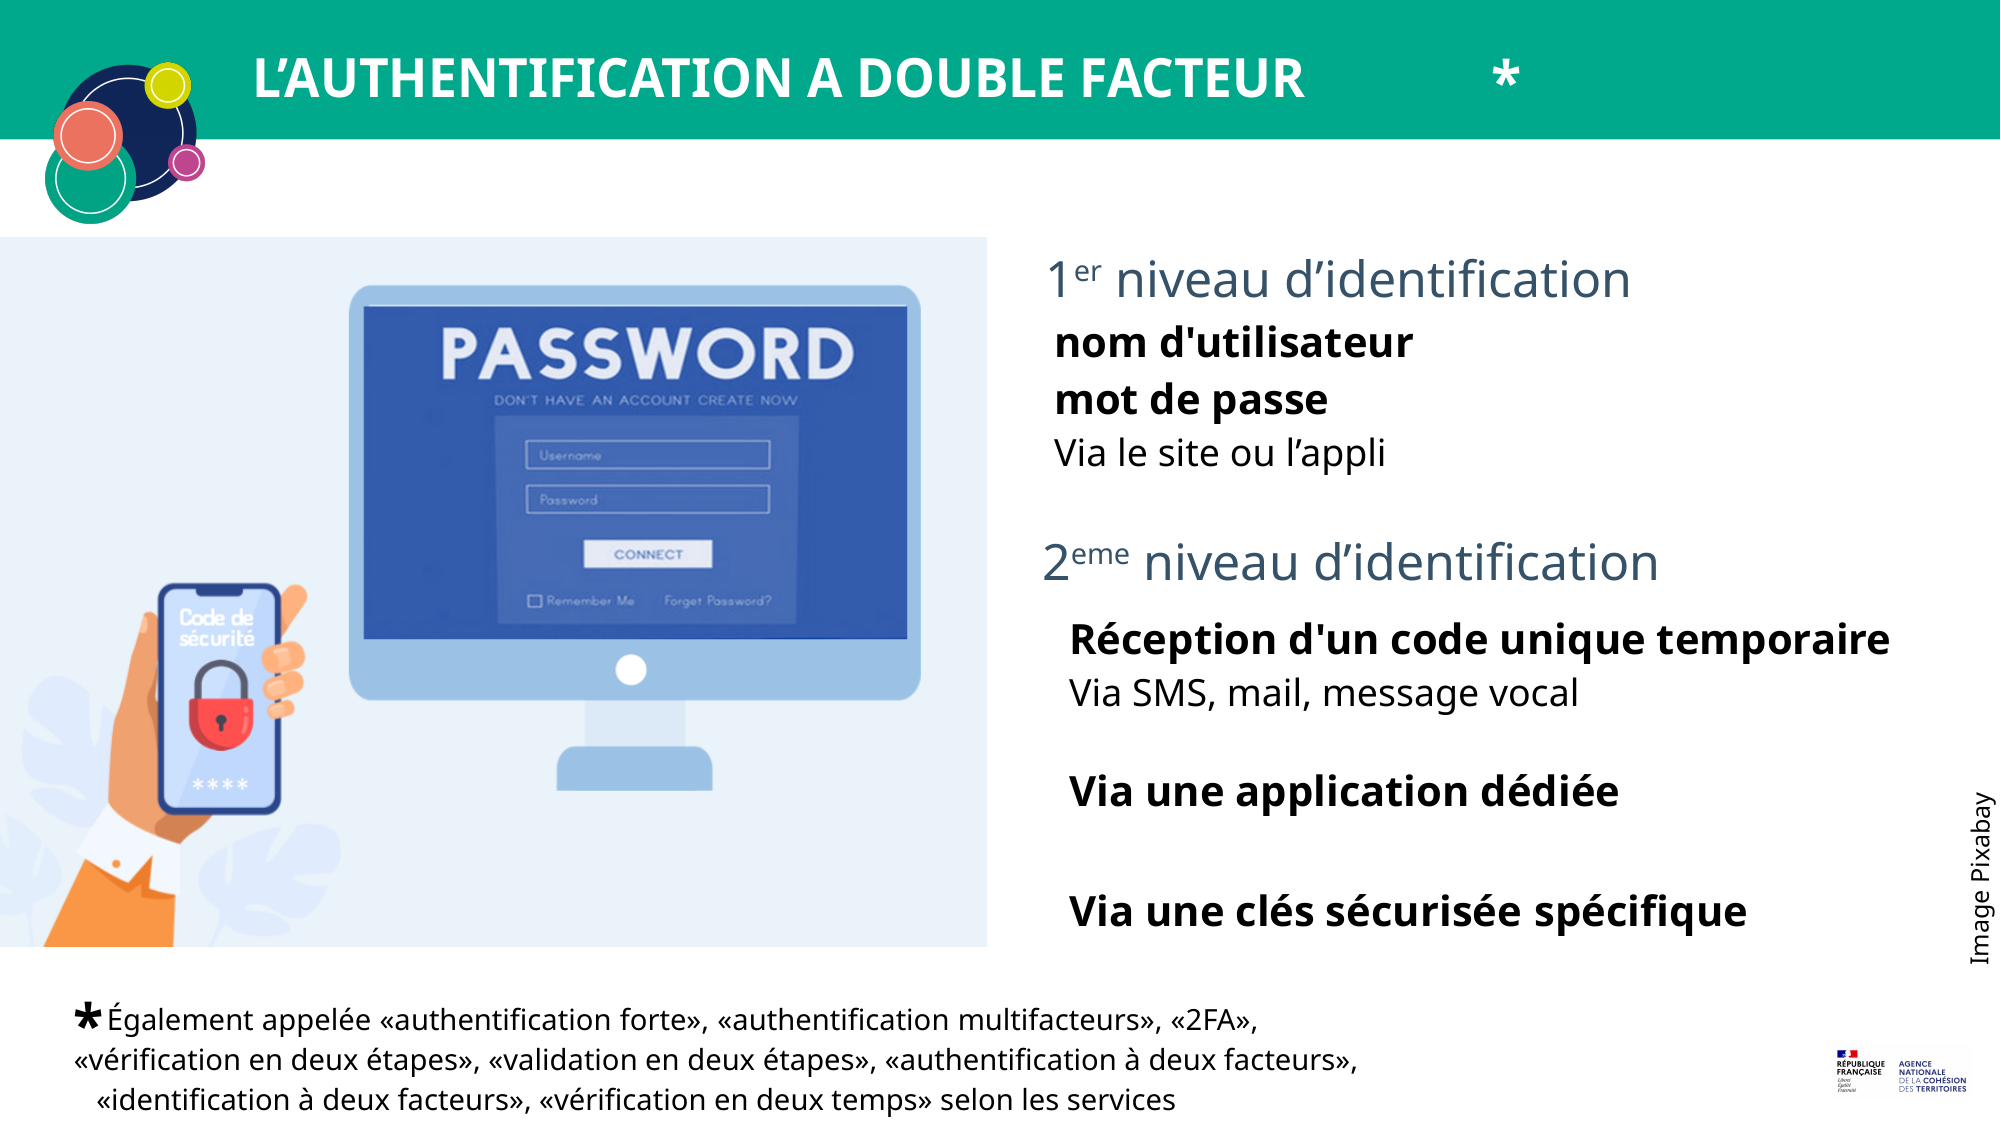

L’AUTHENTIFICATION A DOUBLE FACTEUR
*
1er niveau d’identification
nom d'utilisateur
mot de passe
Via le site ou l’appli
2eme niveau d’identification
Réception d'un code unique temporaire
Via SMS, mail, message vocal
Via une application dédiée
Via une clés sécurisée spécifique
Image Pixabay
*
 Également appelée «authentification forte», «authentification multifacteurs», «2FA», «vérification en deux étapes», «validation en deux étapes», «authentification à deux facteurs», «identification à deux facteurs», «vérification en deux temps» selon les services